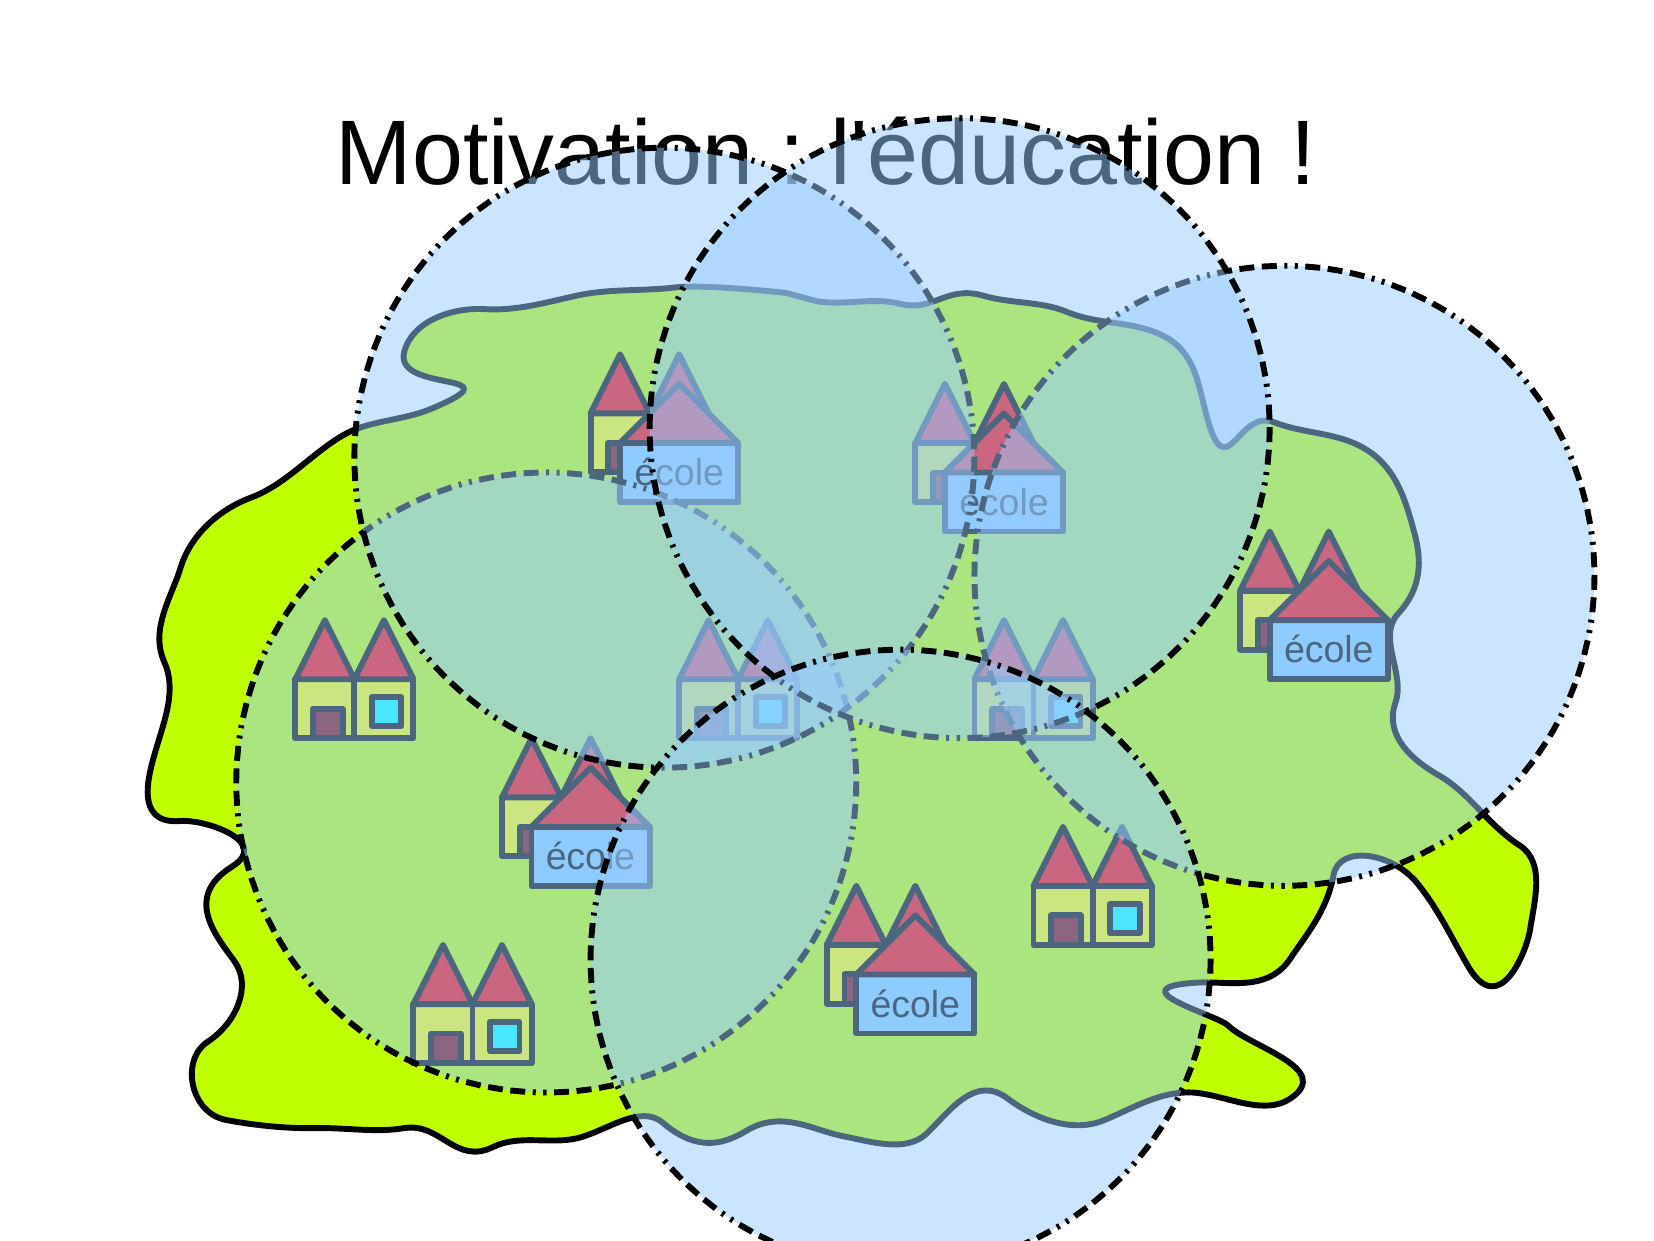

# Motivation : l'éducation !
école
école
école
école
école